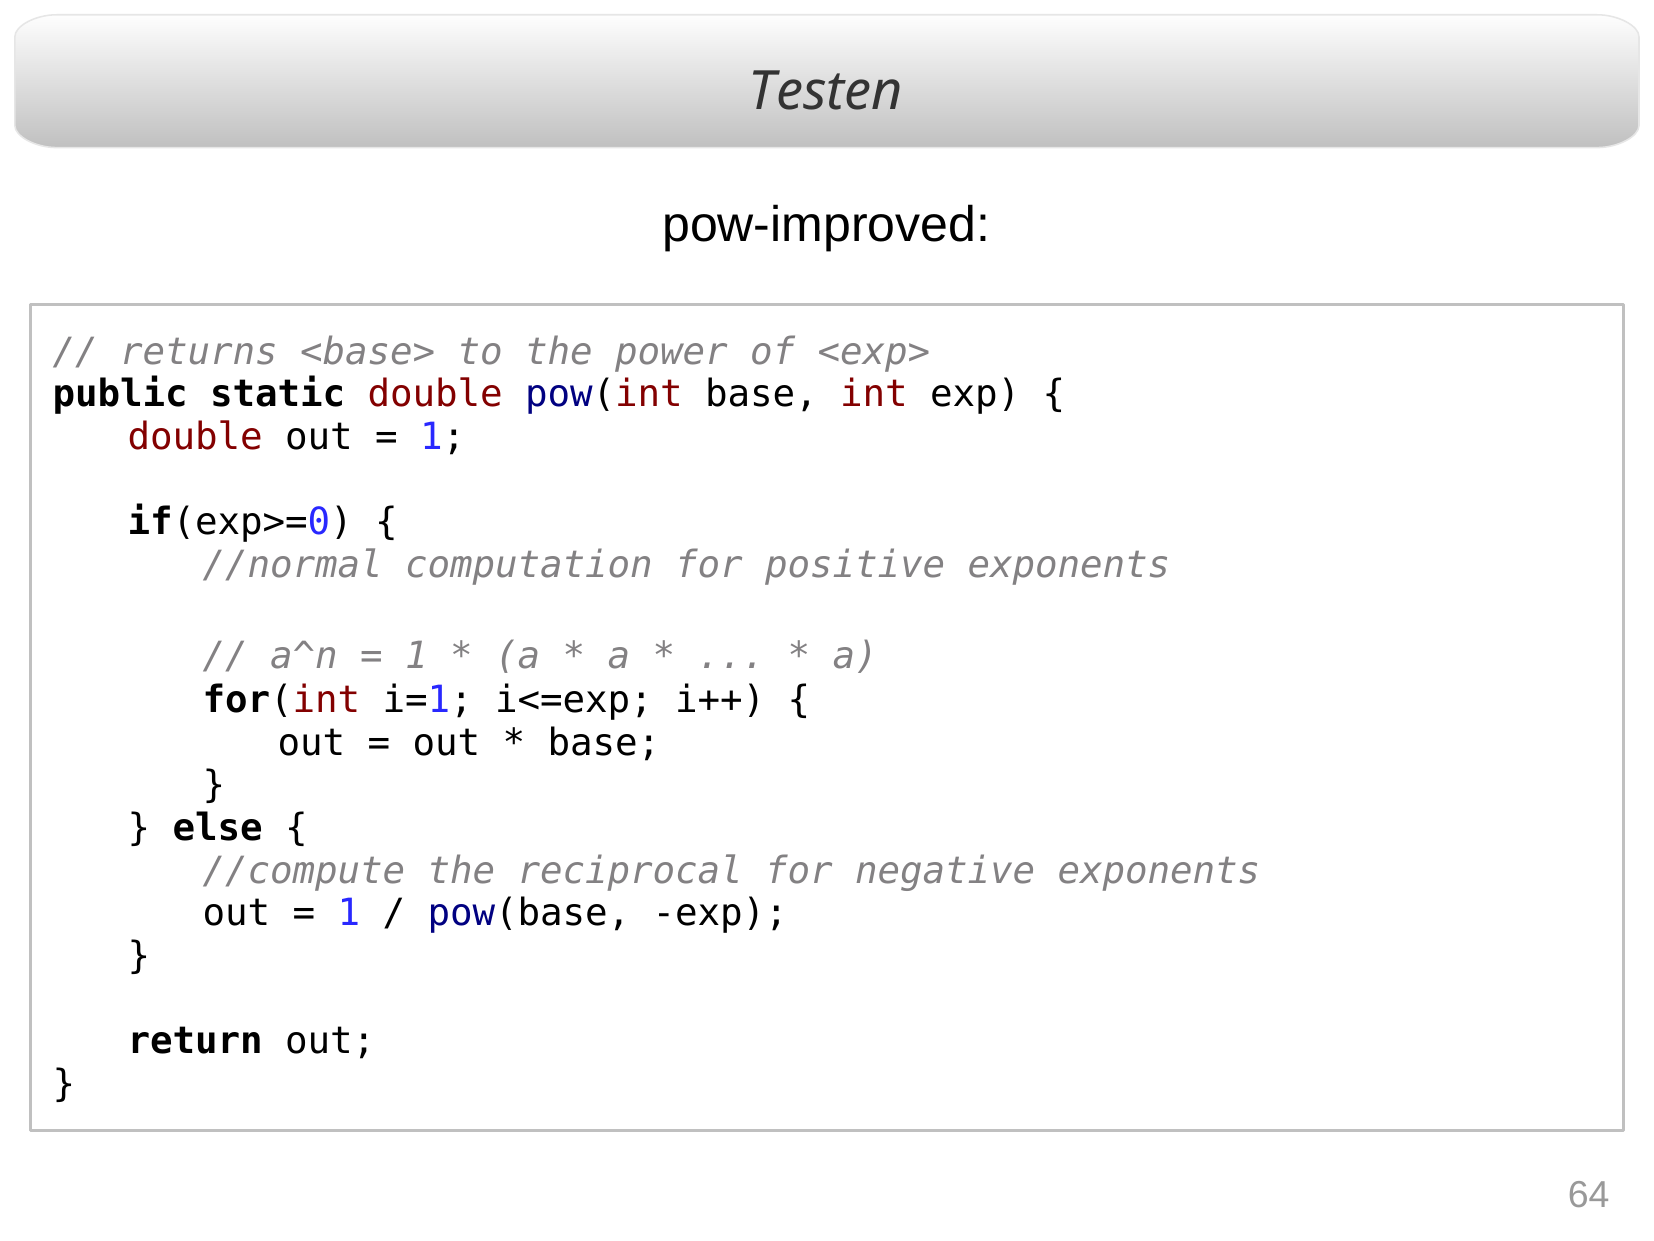

# Testen
pow-improved:
// returns <base> to the power of <exp>
public static double pow(int base, int exp) {
	double out = 1;
	if(exp>=0) {
		//normal computation for positive exponents
		// a^n = 1 * (a * a * ... * a)‏
		for(int i=1; i<=exp; i++) {
			out = out * base;
		}
	} else {
		//compute the reciprocal for negative exponents
		out = 1 / pow(base, -exp);
	}
	return out;
}